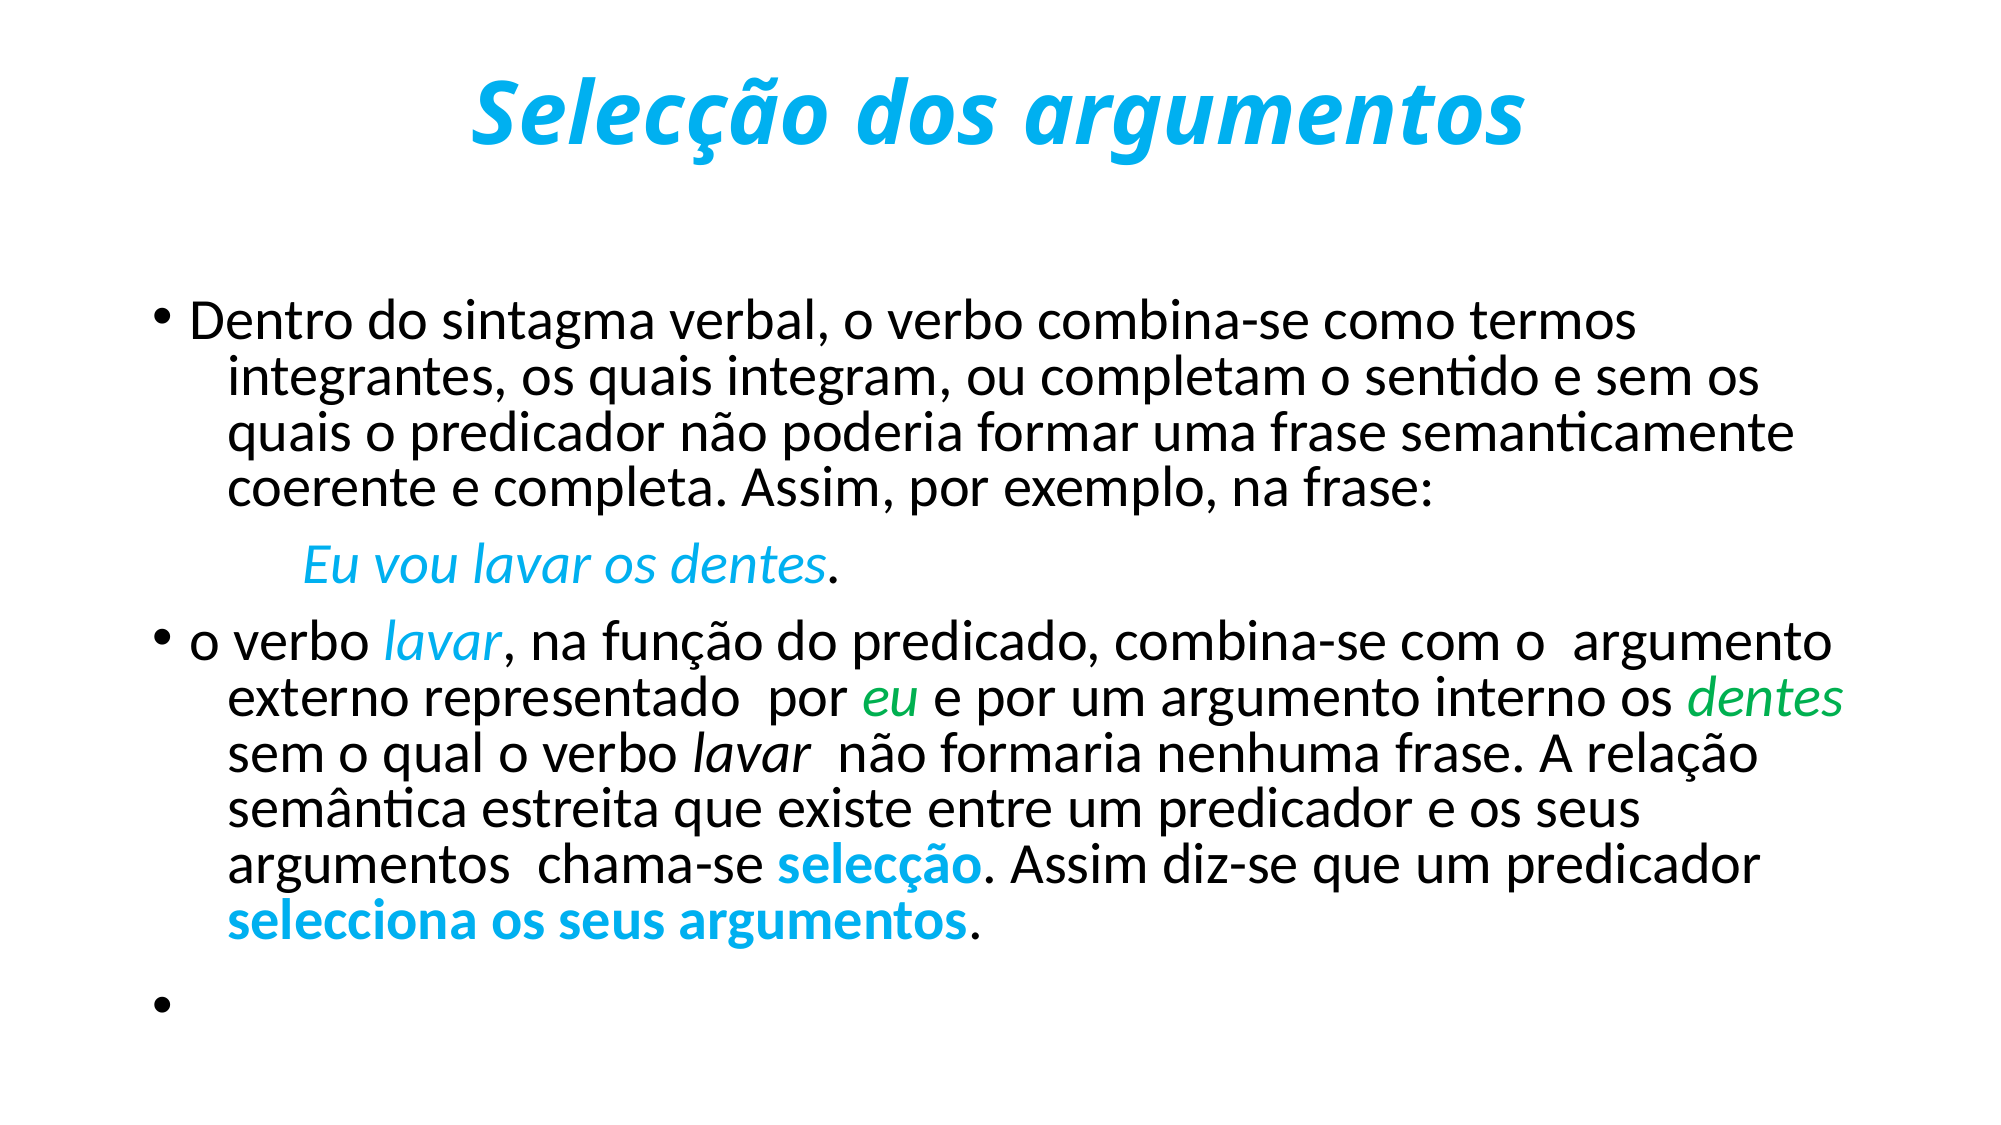

# Selecção dos argumentos
Dentro do sintagma verbal, o verbo combina-se como termos integrantes, os quais integram, ou completam o sentido e sem os quais o predicador não poderia formar uma frase semanticamente coerente e completa. Assim, por exemplo, na frase:
		Eu vou lavar os dentes.
o verbo lavar, na função do predicado, combina-se com o argumento externo representado por eu e por um argumento interno os dentes sem o qual o verbo lavar não formaria nenhuma frase. A relação semântica estreita que existe entre um predicador e os seus argumentos chama-se selecção. Assim diz-se que um predicador selecciona os seus argumentos.